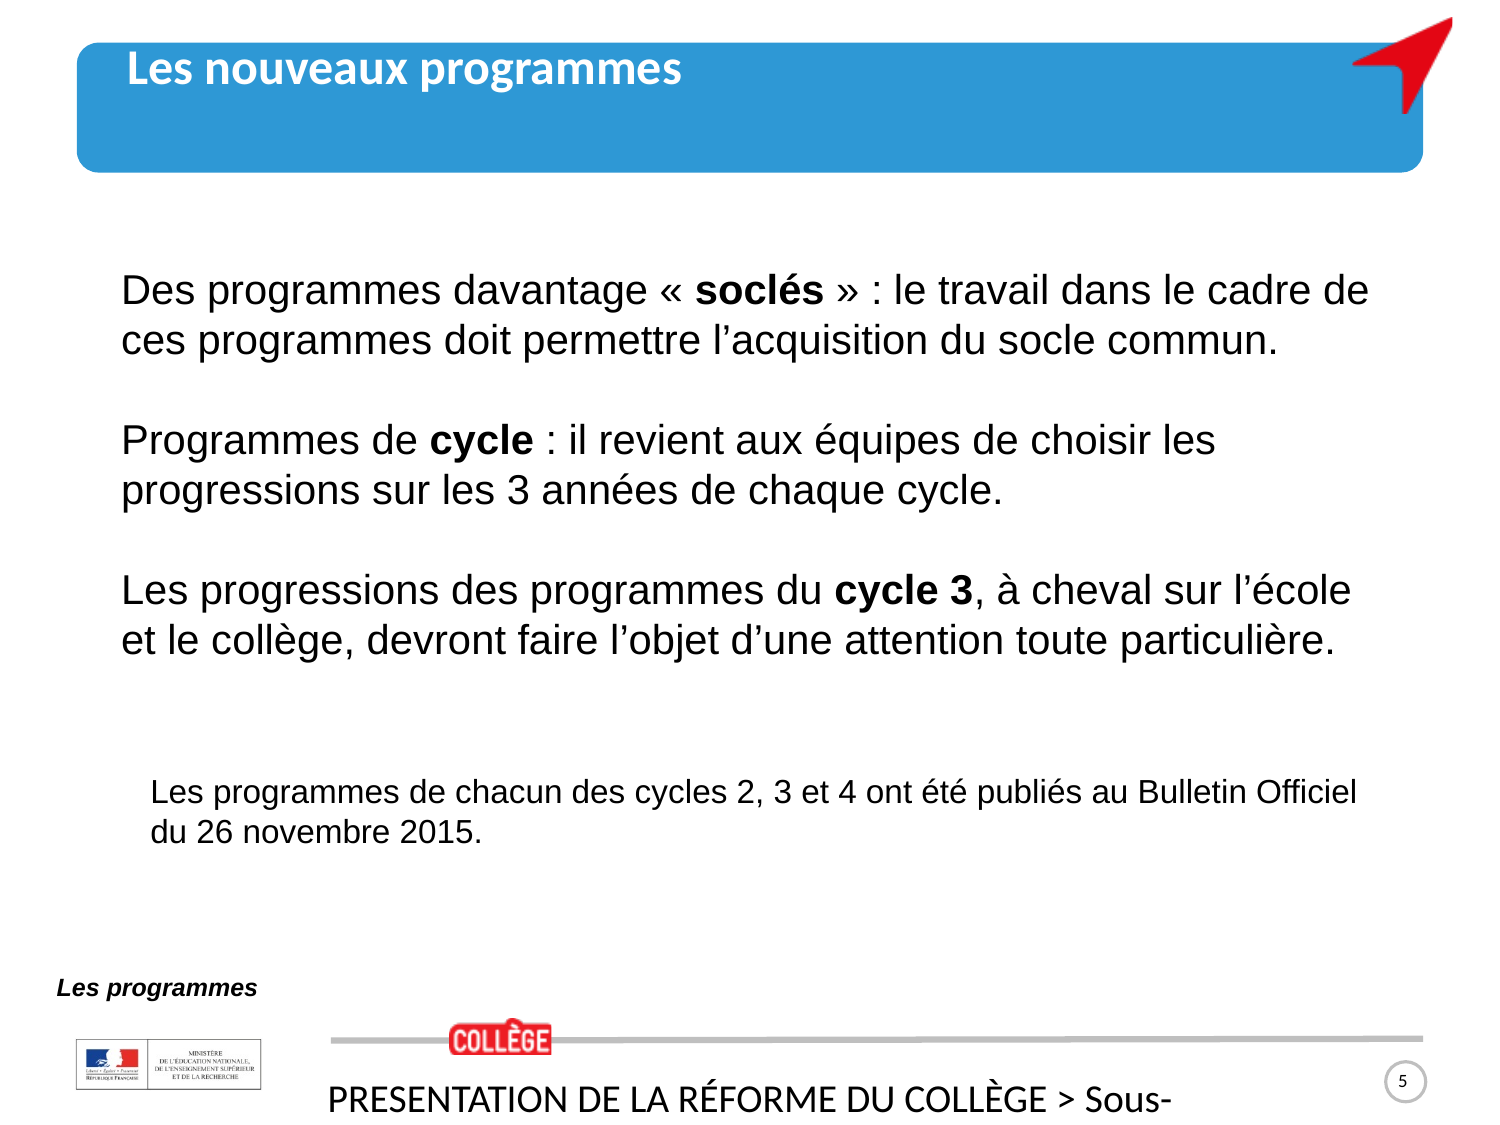

# Les nouveaux programmes
Des programmes davantage « soclés » : le travail dans le cadre de ces programmes doit permettre l’acquisition du socle commun.
Programmes de cycle : il revient aux équipes de choisir les progressions sur les 3 années de chaque cycle.
Les progressions des programmes du cycle 3, à cheval sur l’école et le collège, devront faire l’objet d’une attention toute particulière.
Les programmes de chacun des cycles 2, 3 et 4 ont été publiés au Bulletin Officiel du 26 novembre 2015.
Les programmes